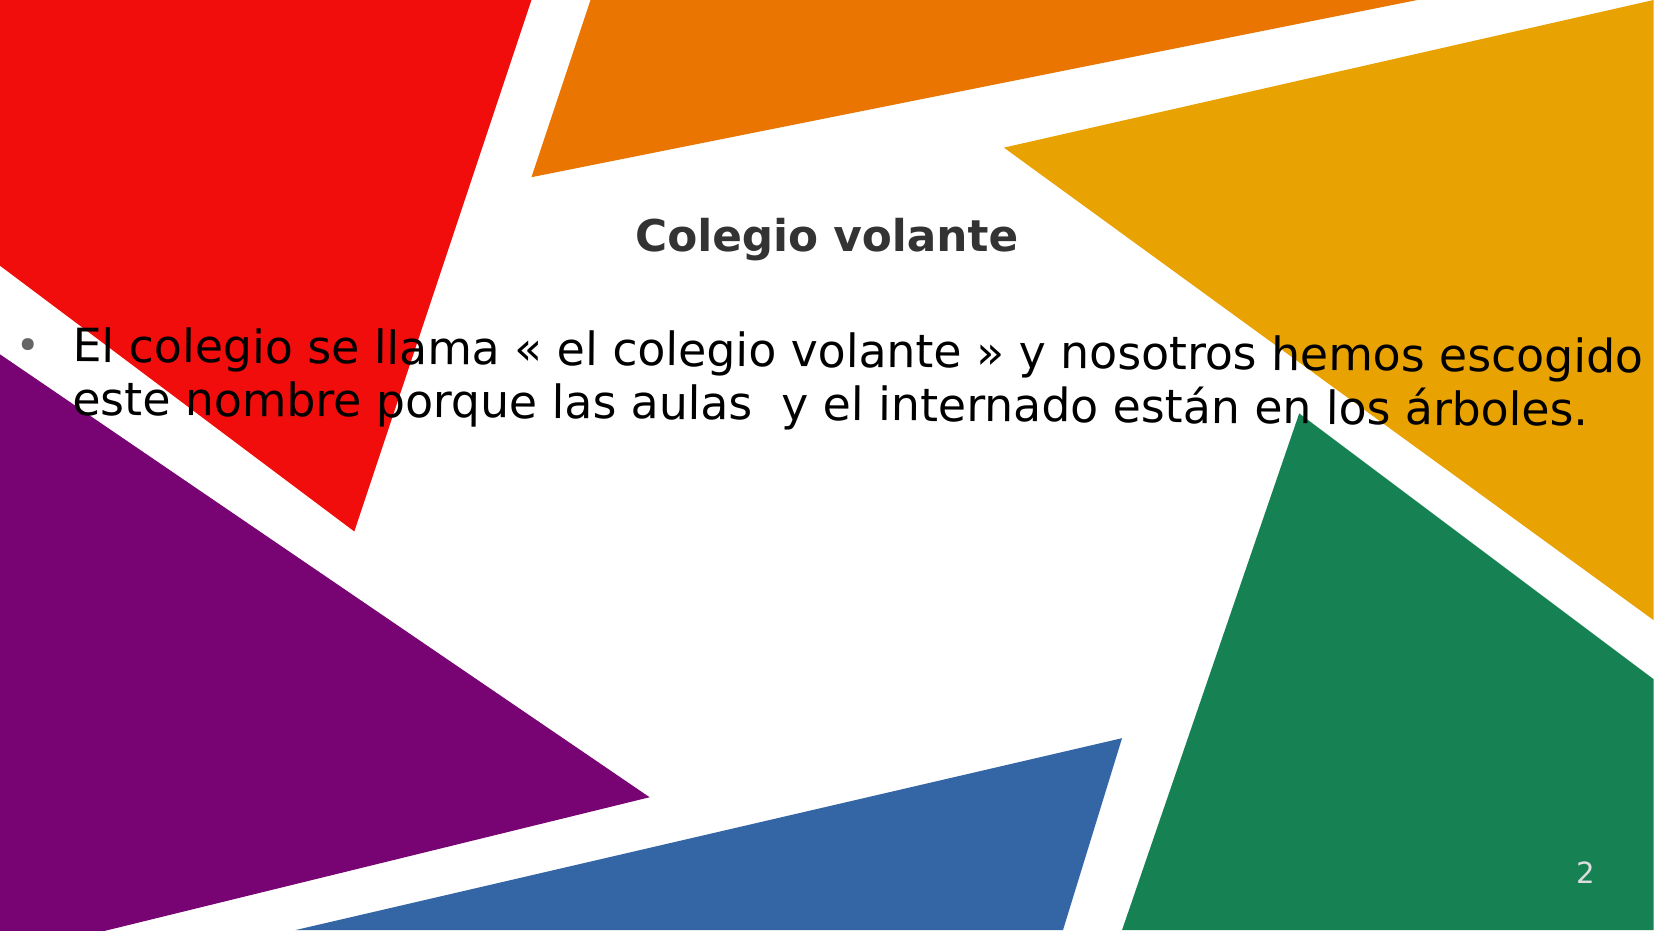

# Colegio volante
El colegio se llama « el colegio volante » y nosotros hemos escogido este nombre porque las aulas y el internado están en los árboles.
2